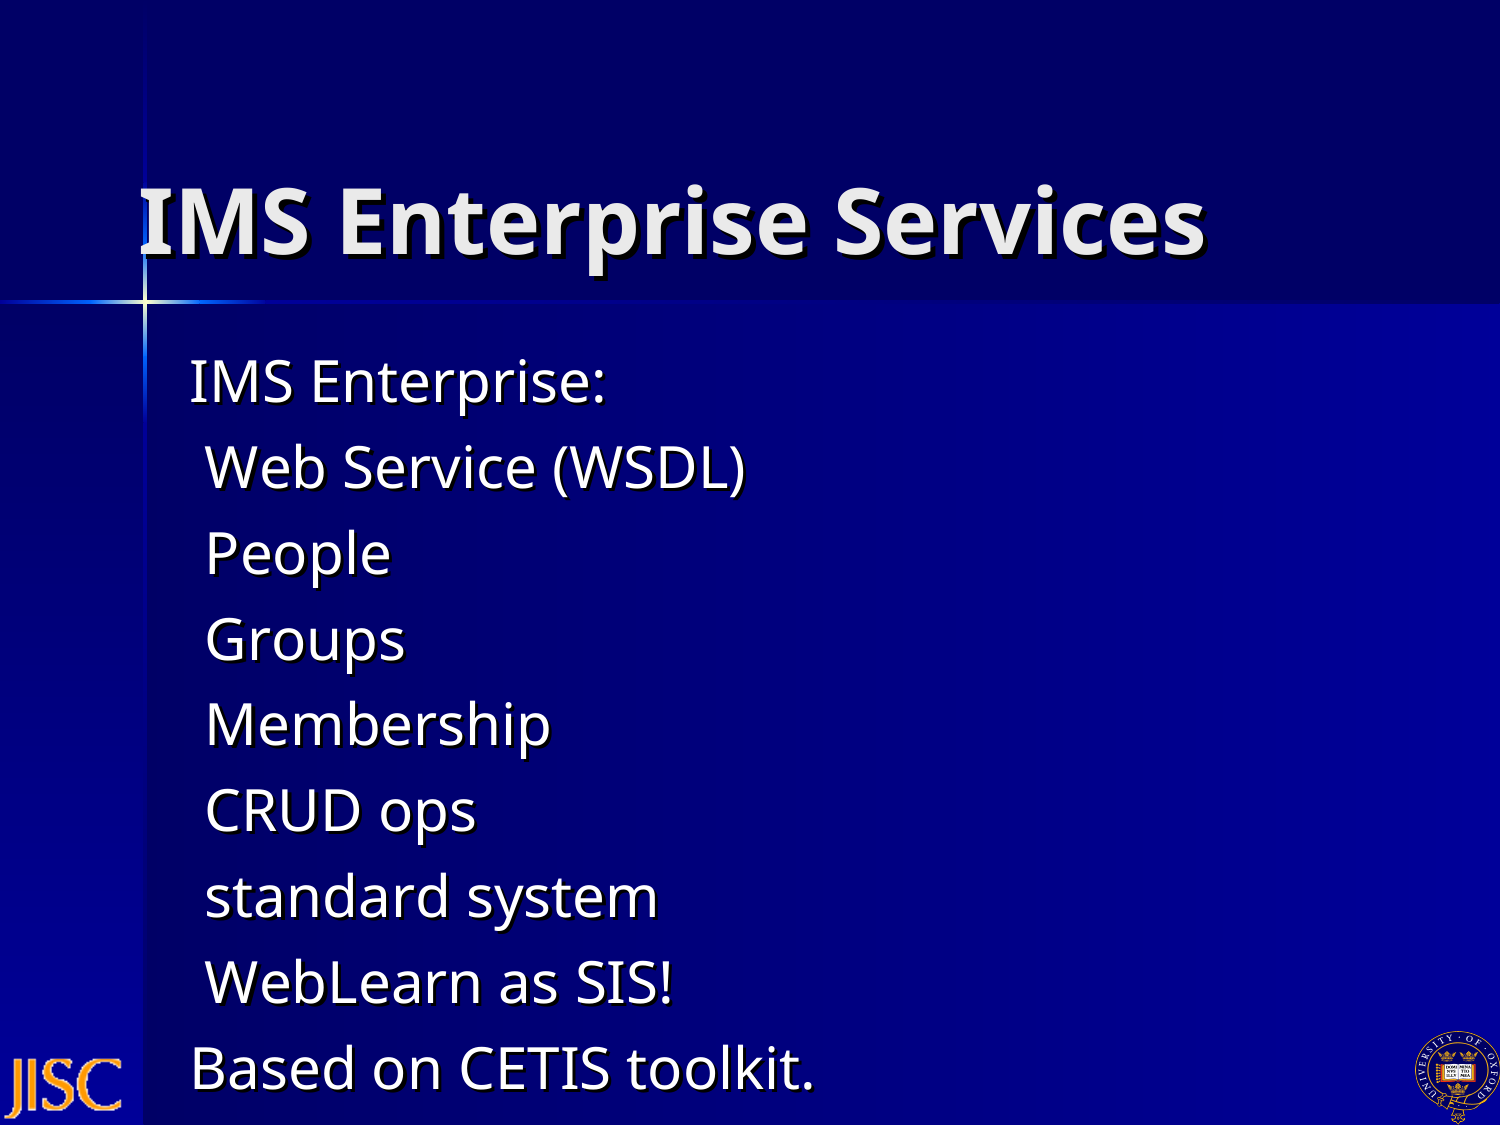

# IMS Enterprise Services
IMS Enterprise:
 Web Service (WSDL)
 People
 Groups
 Membership
 CRUD ops
 standard system
 WebLearn as SIS!
Based on CETIS toolkit.